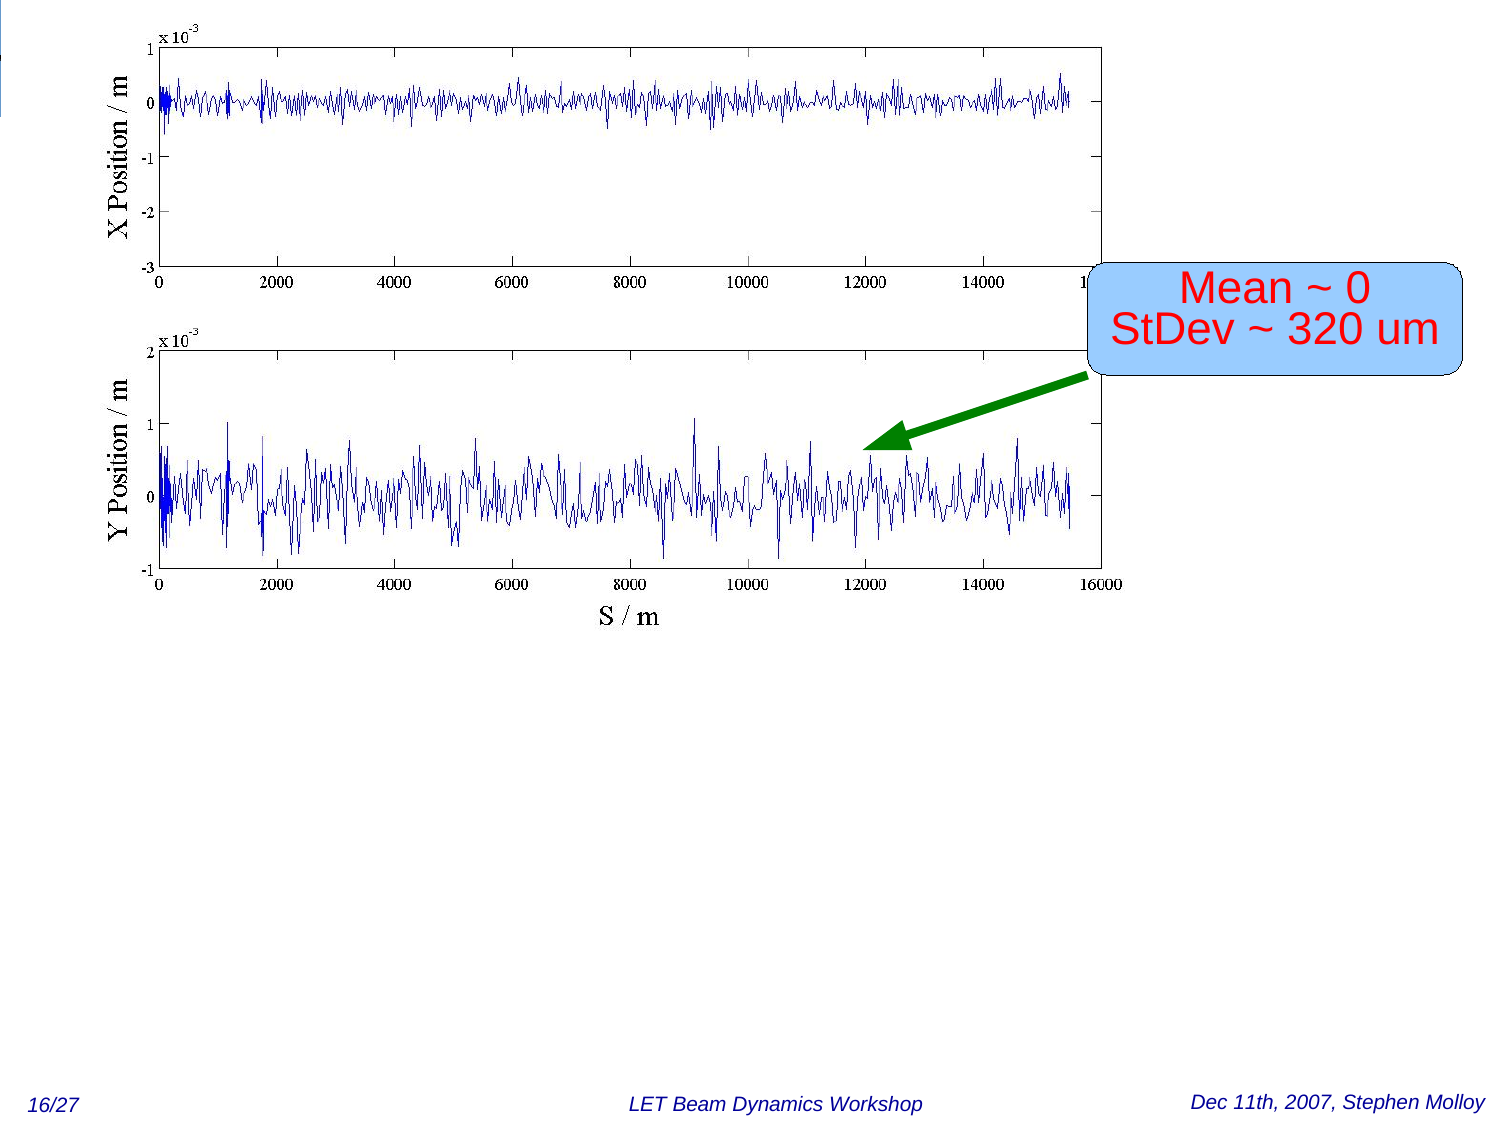

Mean ~ 0
StDev ~ 320 um